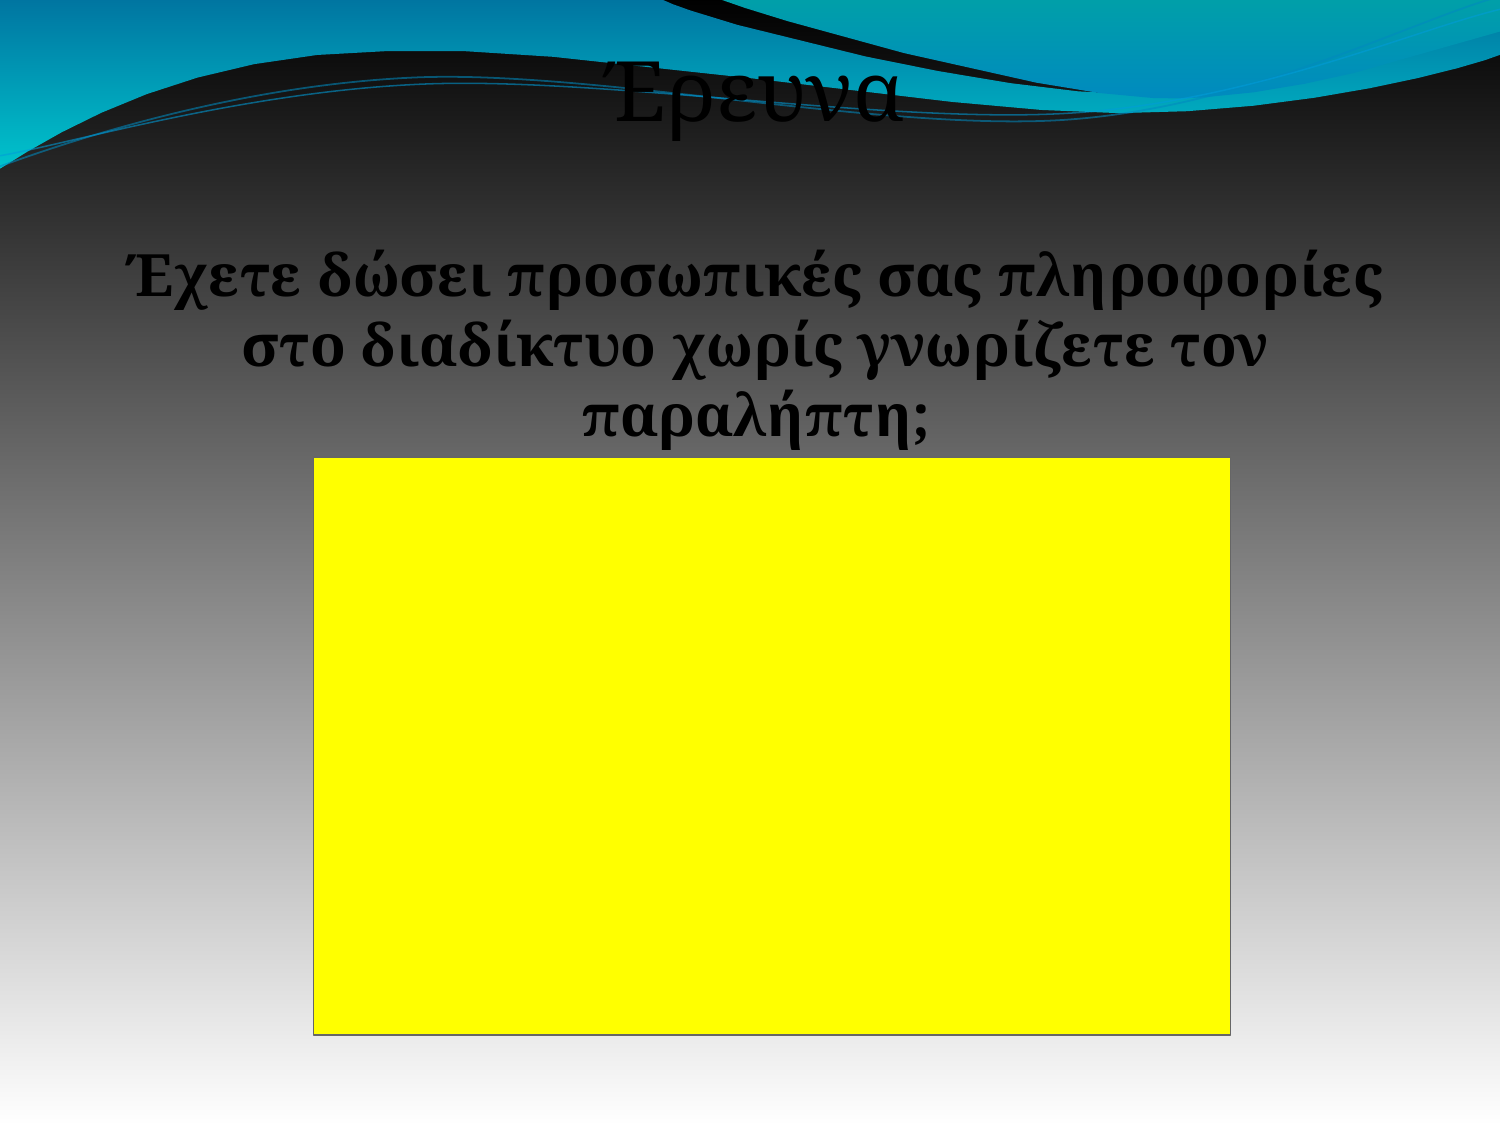

Έρευνα
Έχετε δώσει προσωπικές σας πληροφορίες στο διαδίκτυο χωρίς γνωρίζετε τον παραλήπτη;
### Chart
| Category | |
|---|---|